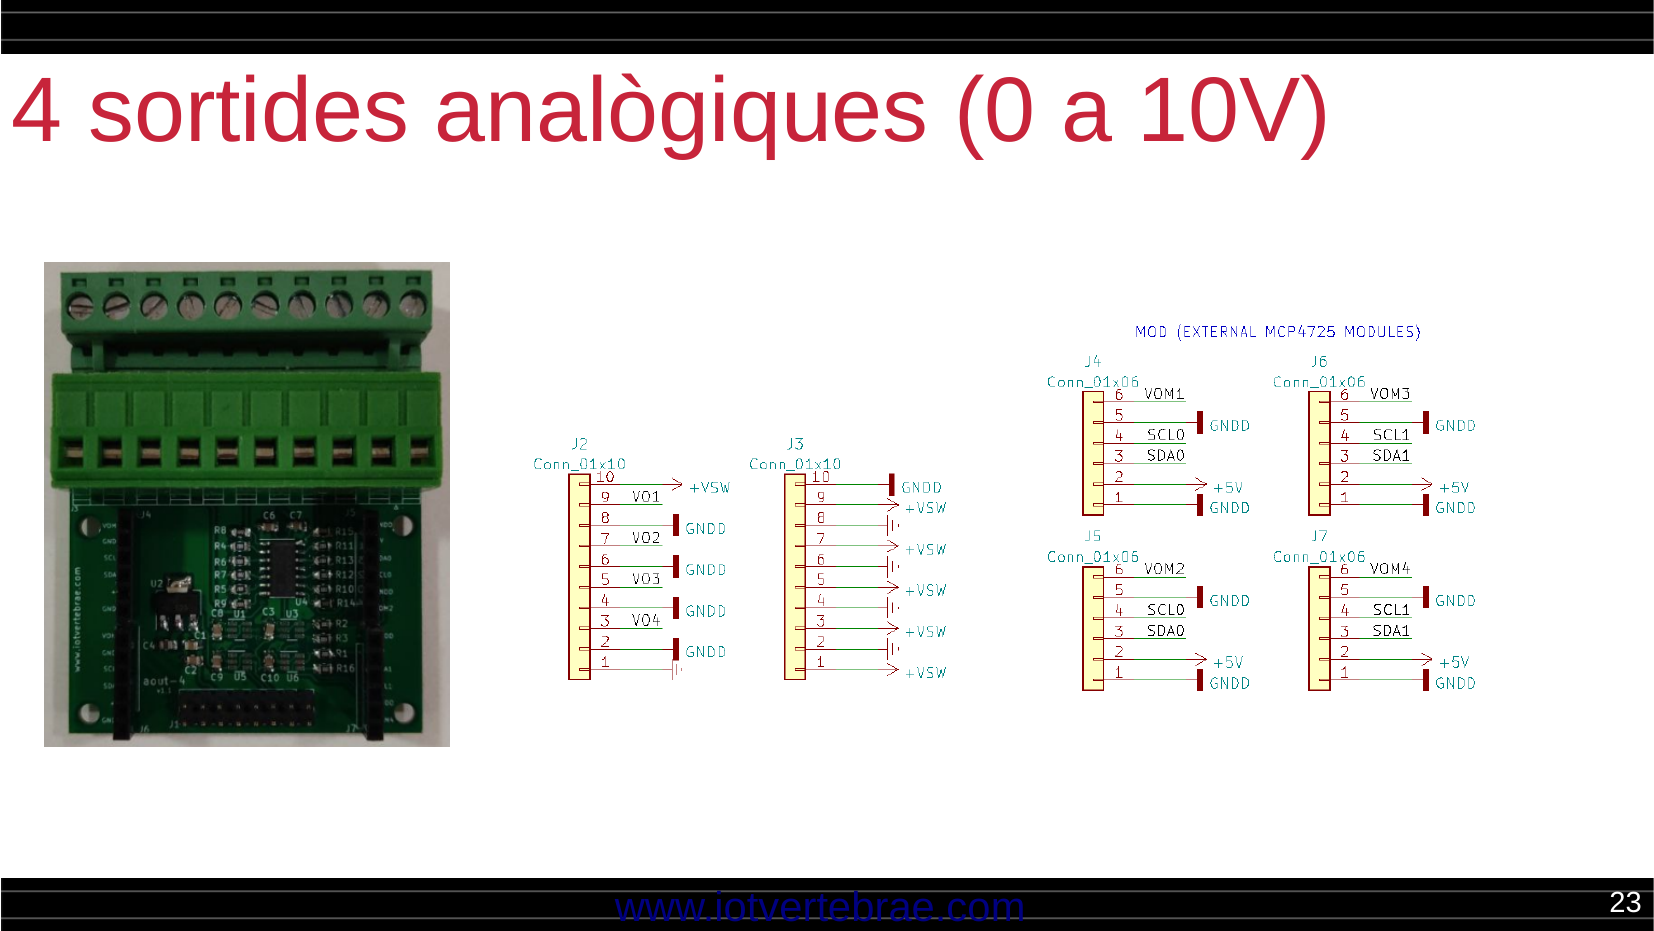

# 4 sortides analògiques (0 a 10V)
www.iotvertebrae.com